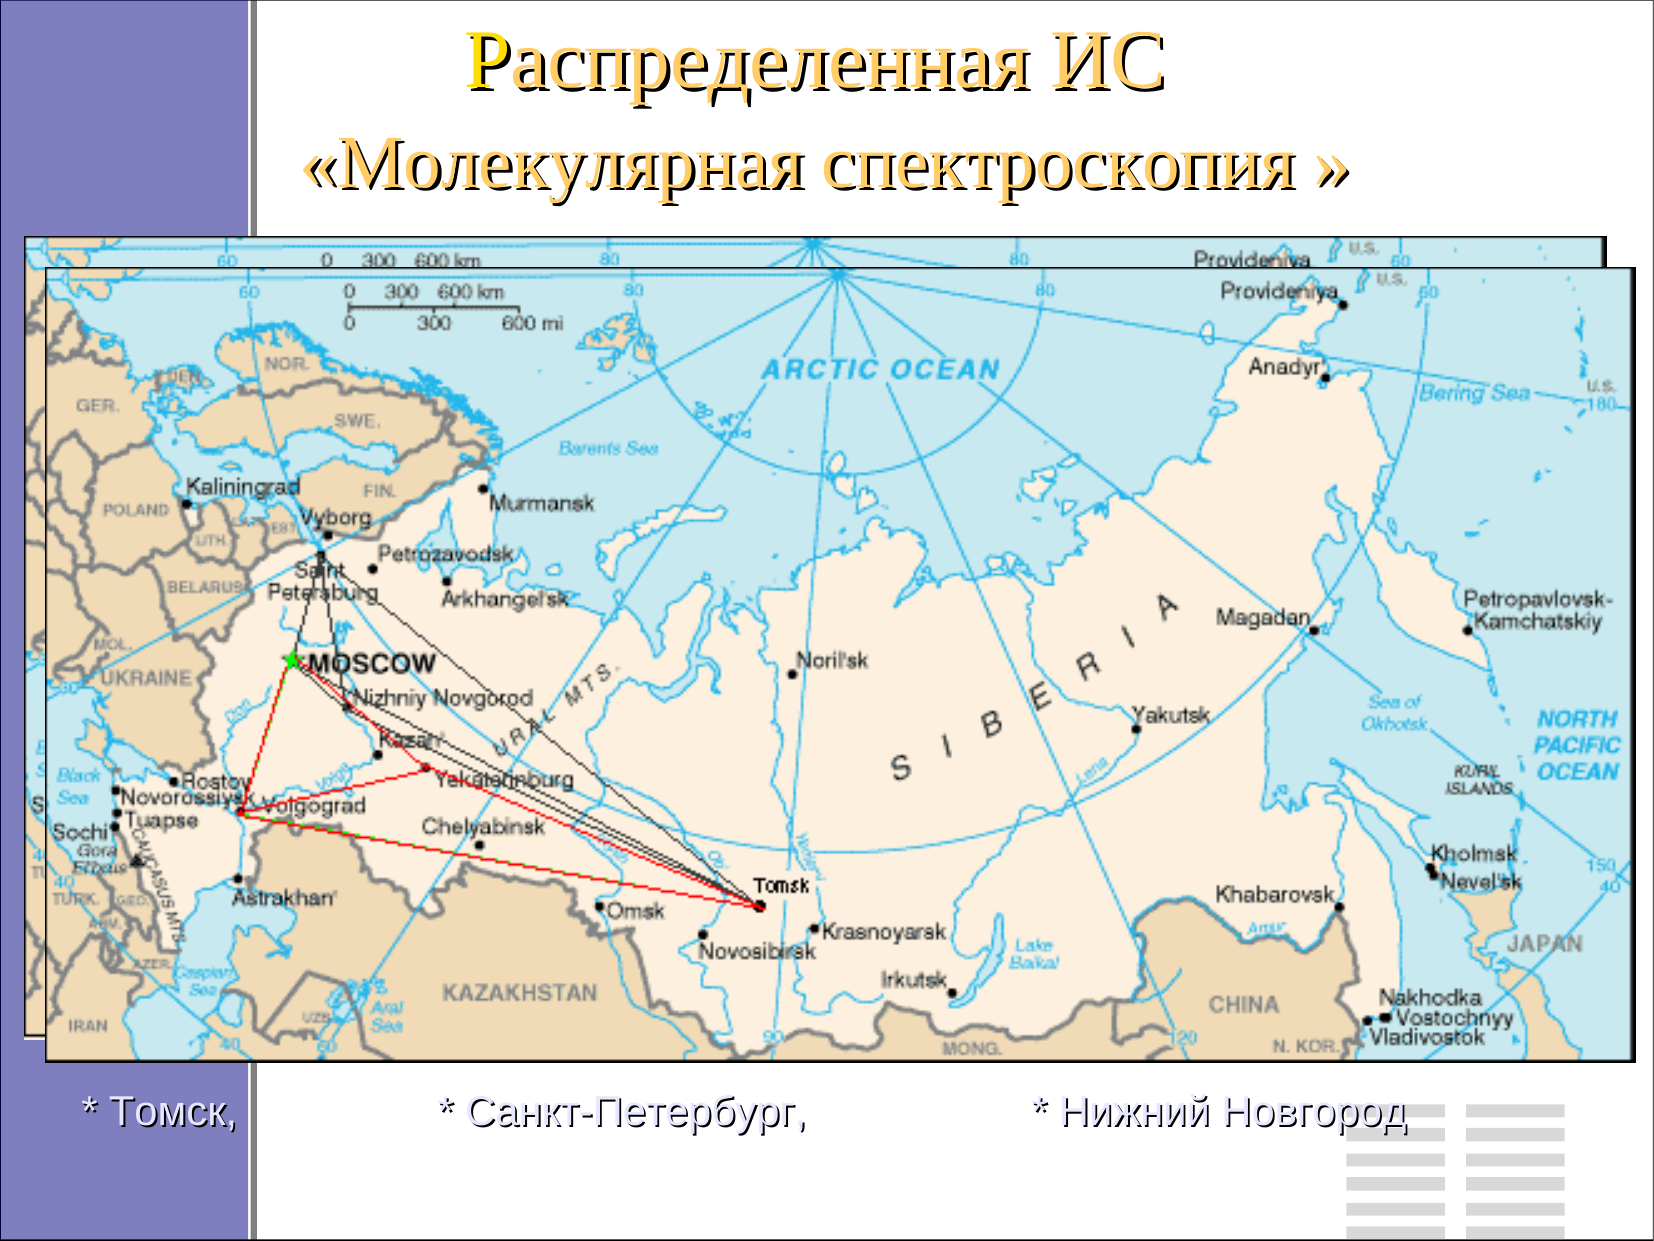

# Распределенная ИС «Молекулярная спектроскопия »
* Томск,		* Санкт-Петербург, 		* Нижний Новгород